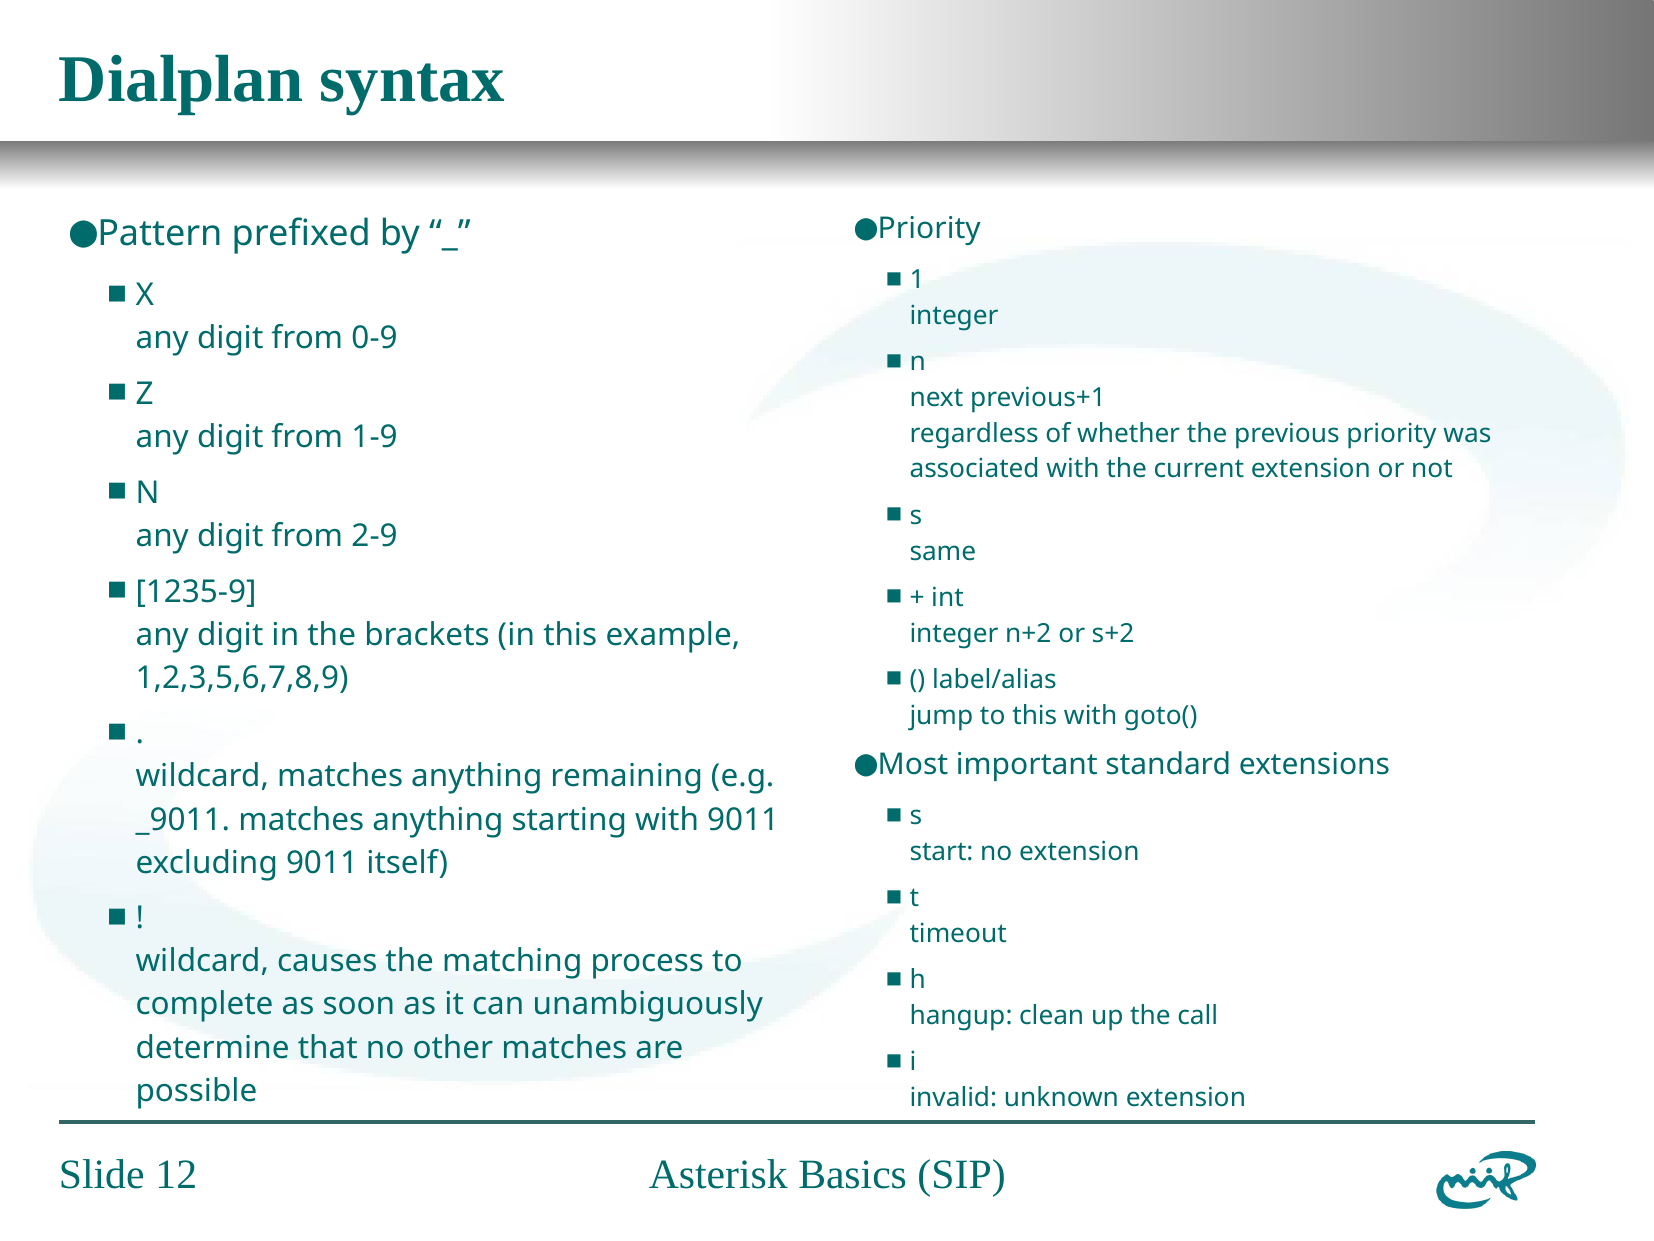

# Dialplan syntax
Pattern prefixed by “_”
X
any digit from 0-9
Z
any digit from 1-9
N
any digit from 2-9
[1235-9]
any digit in the brackets (in this example, 1,2,3,5,6,7,8,9)
.
wildcard, matches anything remaining (e.g. _9011. matches anything starting with 9011 excluding 9011 itself)
!
wildcard, causes the matching process to complete as soon as it can unambiguously determine that no other matches are possible
Priority
1
integer
n
next previous+1
regardless of whether the previous priority was associated with the current extension or not
s
same
+ int
integer n+2 or s+2
() label/alias
jump to this with goto()
Most important standard extensions
s
start: no extension
t
timeout
h
hangup: clean up the call
i
invalid: unknown extension
12
Asterisk Basics (SIP)